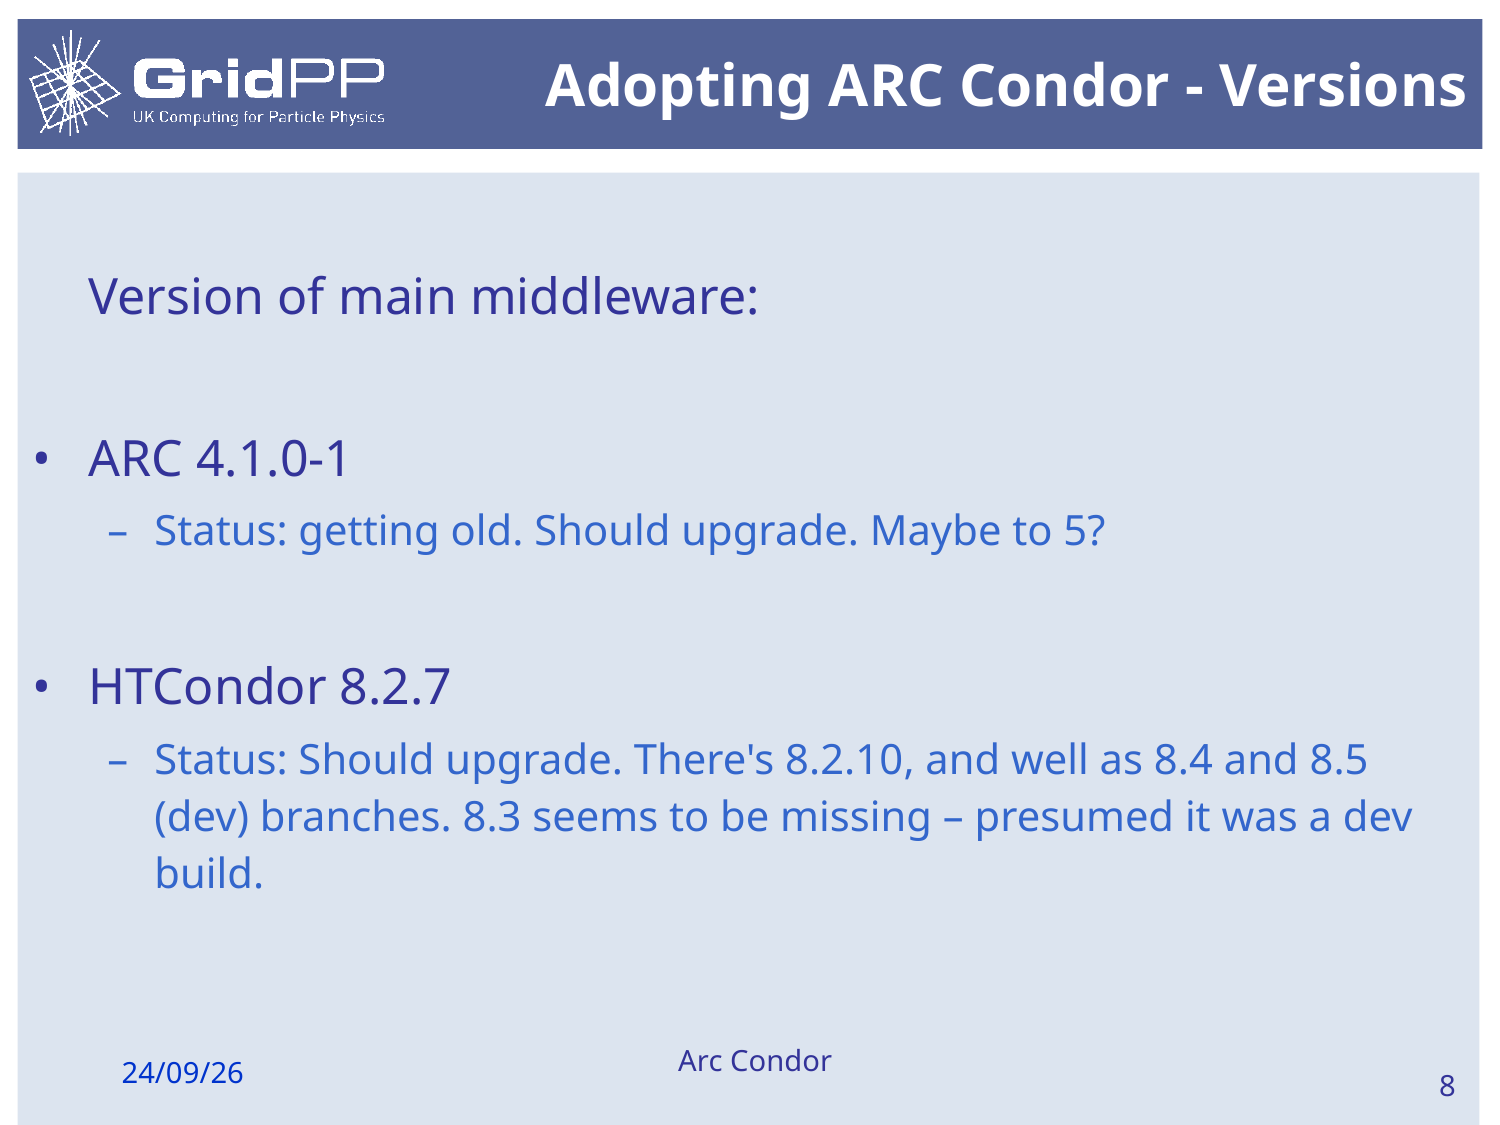

# Adopting ARC Condor - Versions
Version of main middleware:
ARC 4.1.0-1
Status: getting old. Should upgrade. Maybe to 5?
HTCondor 8.2.7
Status: Should upgrade. There's 8.2.10, and well as 8.4 and 8.5 (dev) branches. 8.3 seems to be missing – presumed it was a dev build.
Arc Condor